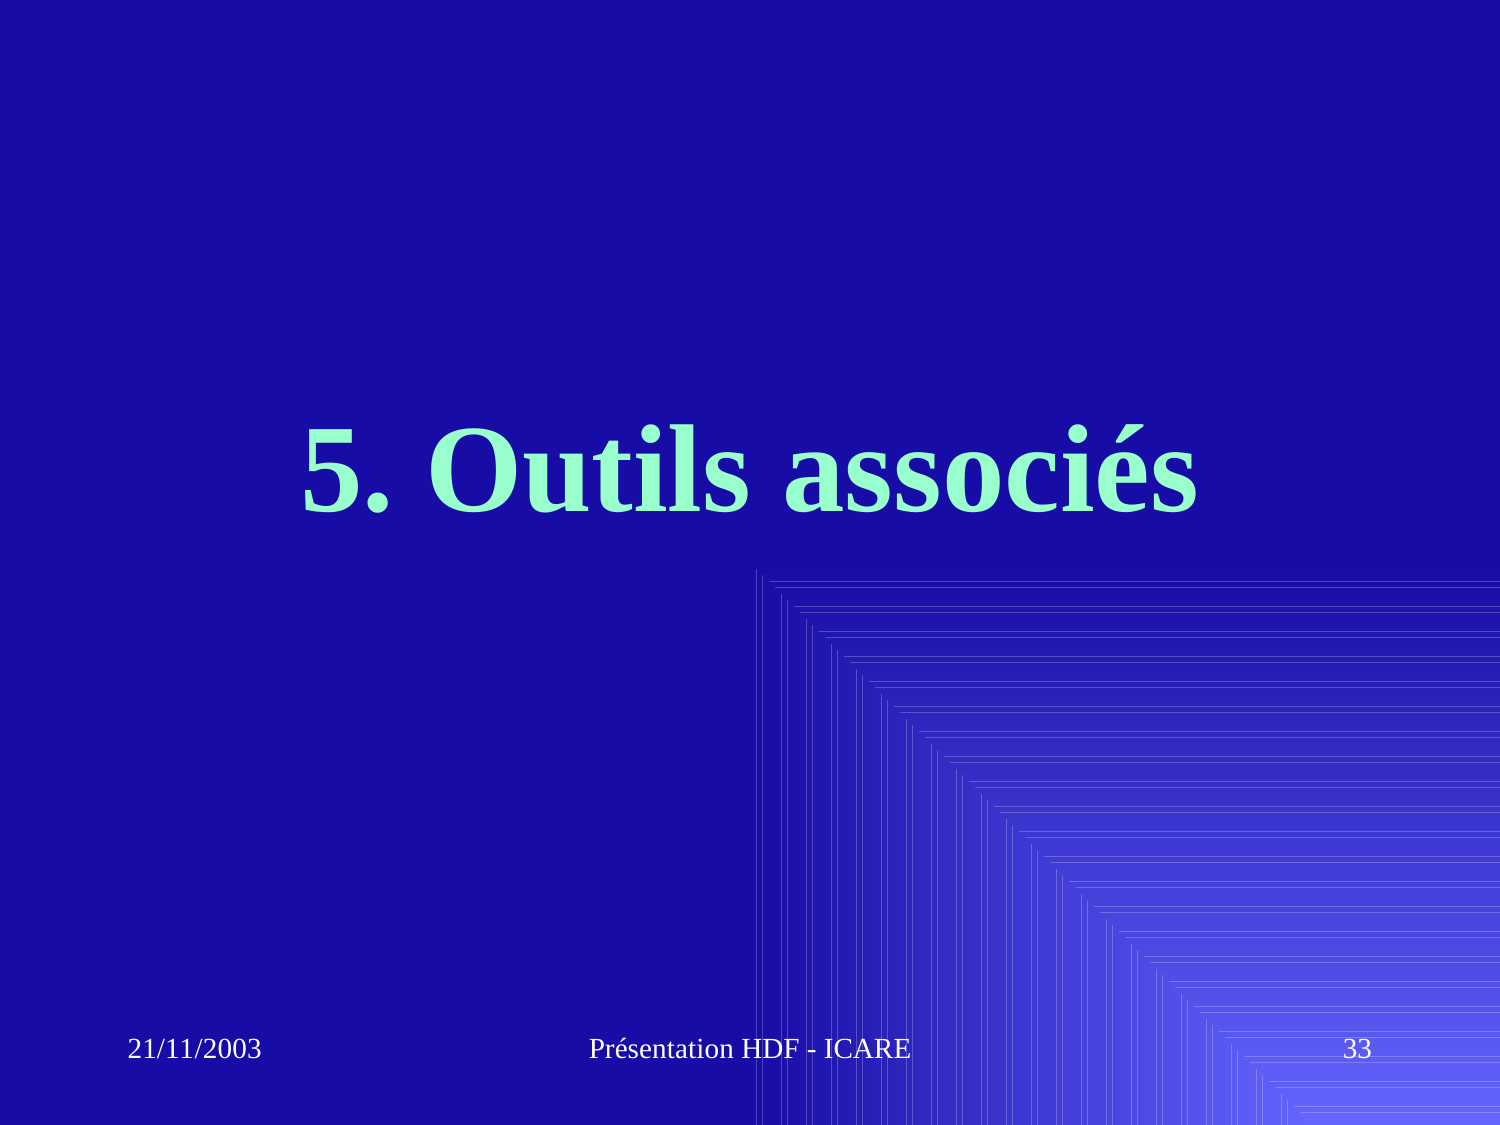

# 5. Outils associés
21/11/2003
Présentation HDF - ICARE
33